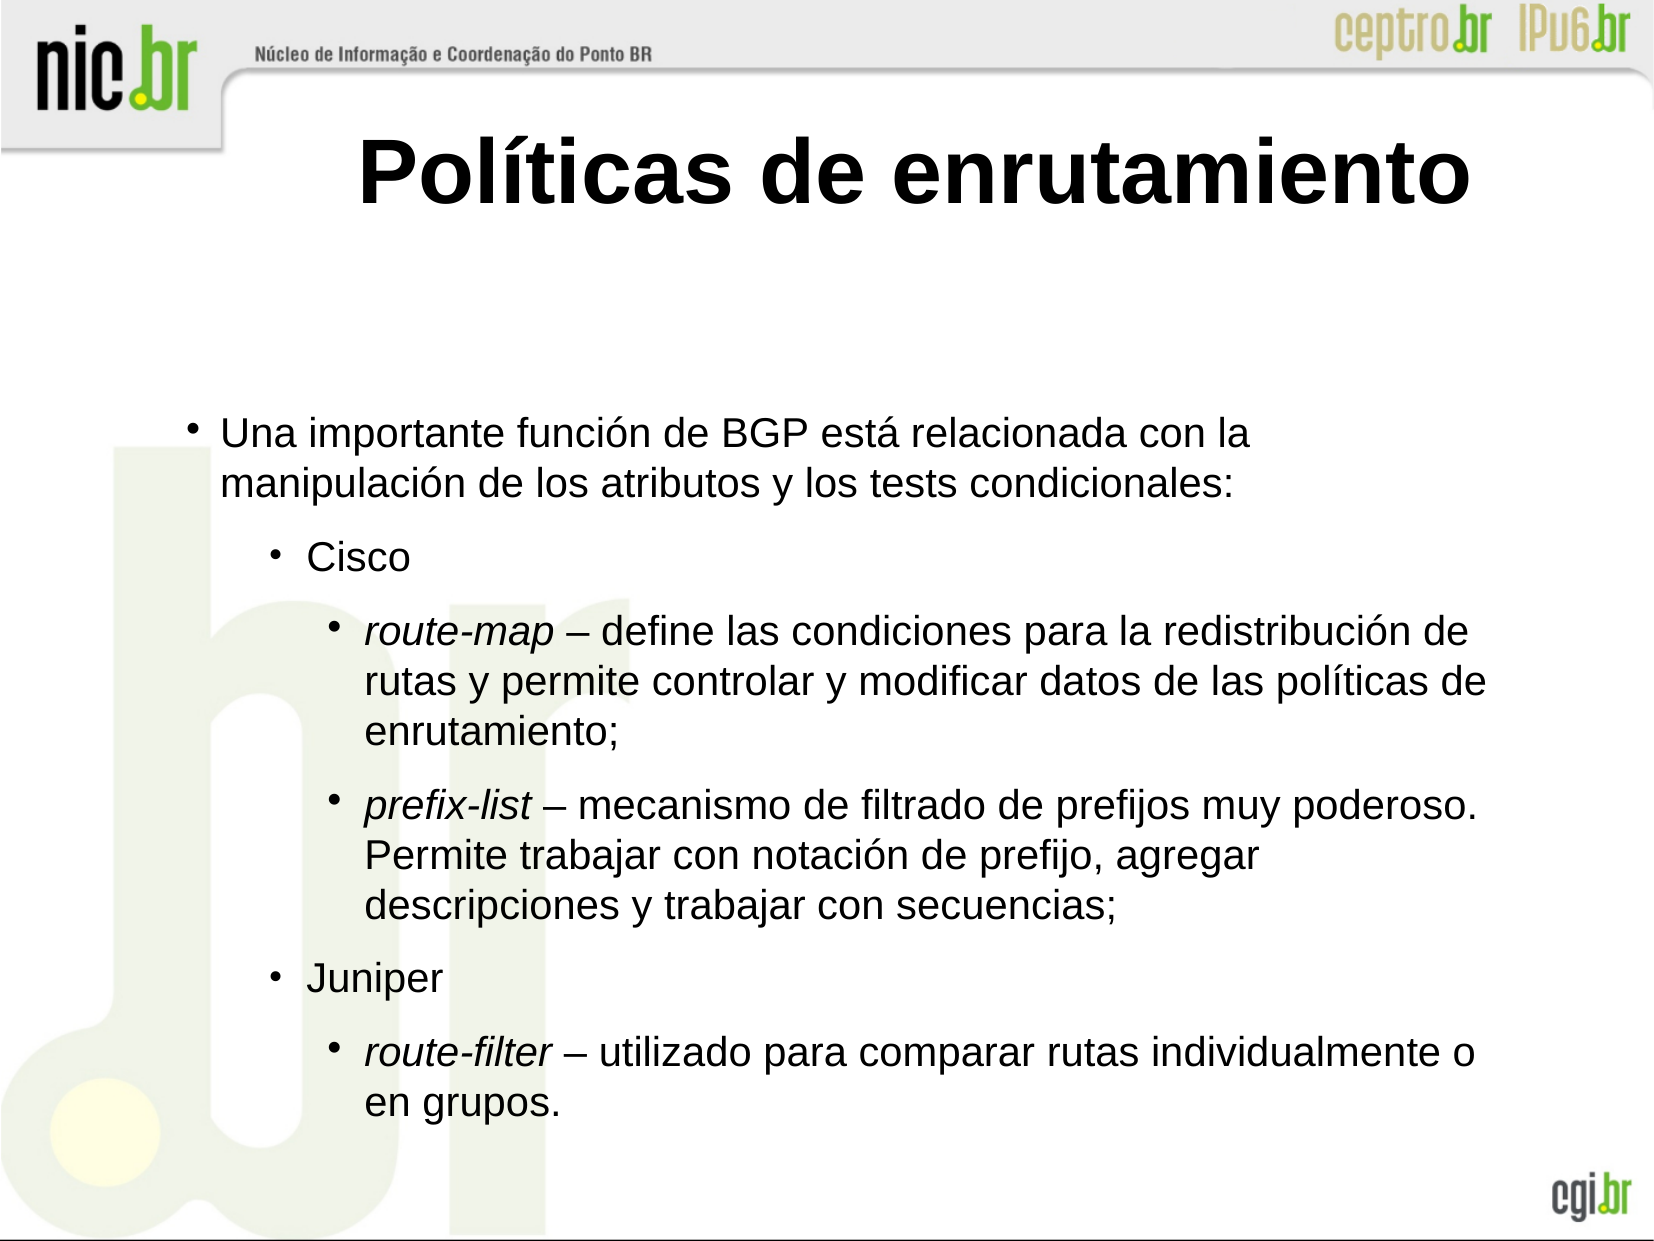

Políticas de enrutamiento
Una importante función de BGP está relacionada con la manipulación de los atributos y los tests condicionales:
Cisco
route-map – define las condiciones para la redistribución de rutas y permite controlar y modificar datos de las políticas de enrutamiento;
prefix-list – mecanismo de filtrado de prefijos muy poderoso. Permite trabajar con notación de prefijo, agregar descripciones y trabajar con secuencias;
Juniper
route-filter – utilizado para comparar rutas individualmente o en grupos.